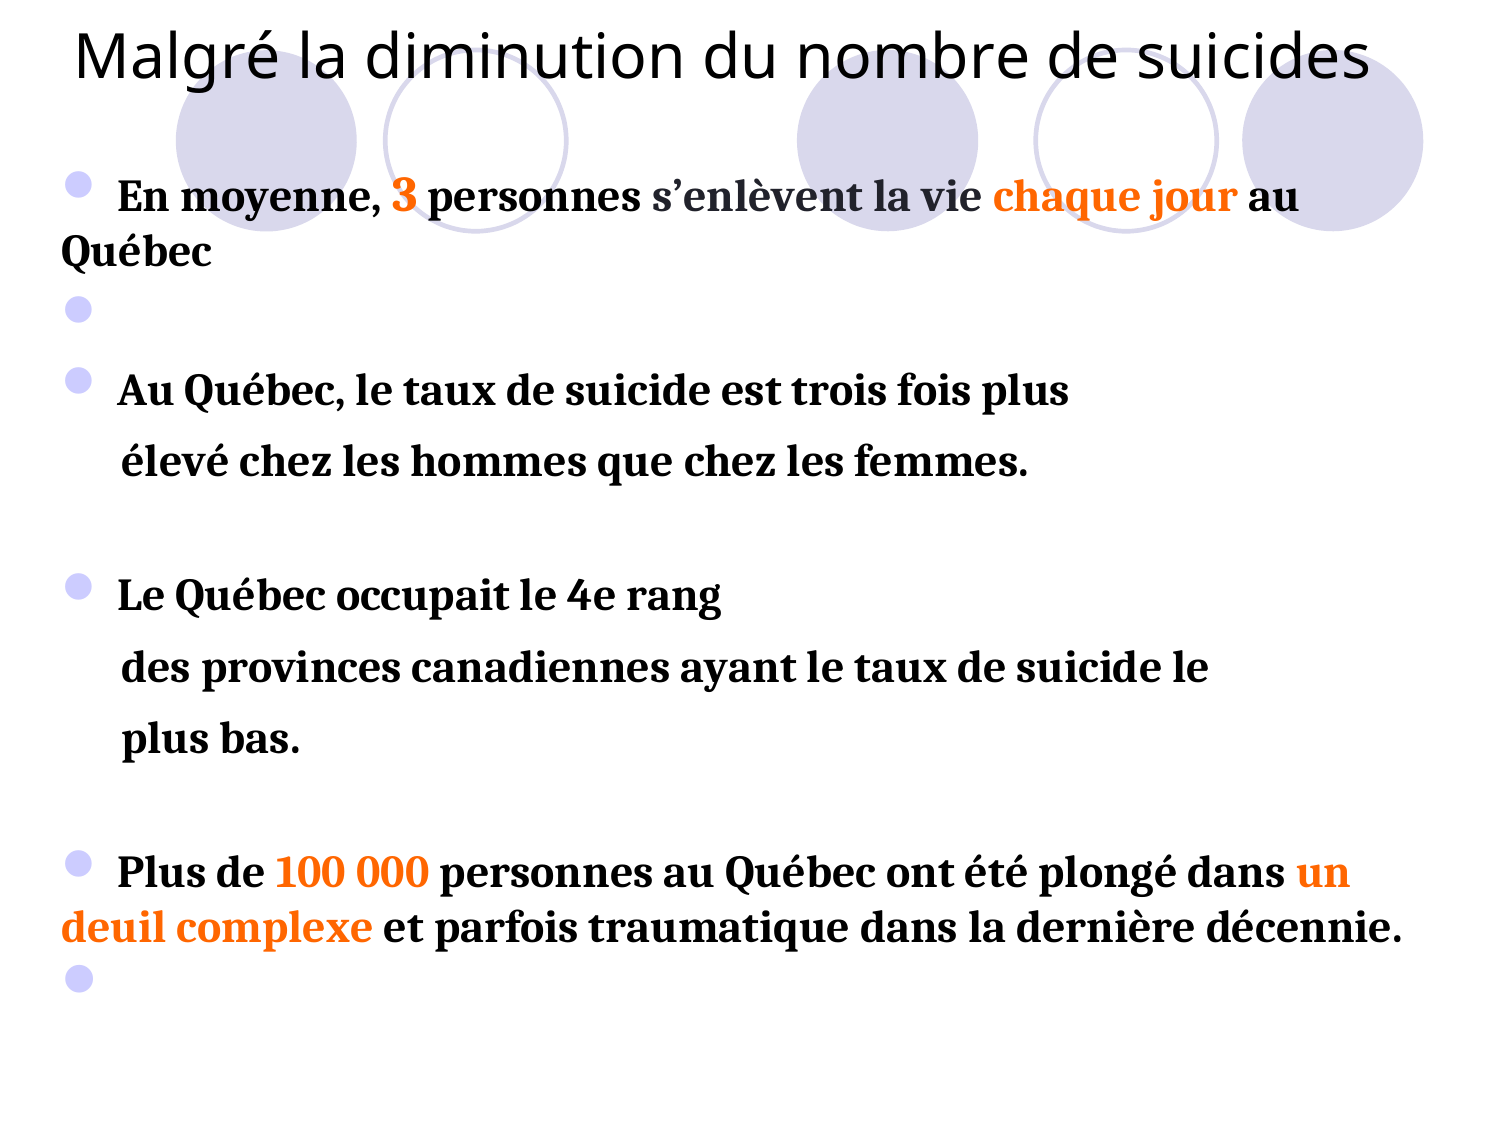

# Malgré la diminution du nombre de suicides
 En moyenne, 3 personnes s’enlèvent la vie chaque jour au Québec
 Au Québec, le taux de suicide est trois fois plus
 élevé chez les hommes que chez les femmes.
 Le Québec occupait le 4e rang
 des provinces canadiennes ayant le taux de suicide le
 plus bas.
 Plus de 100 000 personnes au Québec ont été plongé dans un deuil complexe et parfois traumatique dans la dernière décennie.